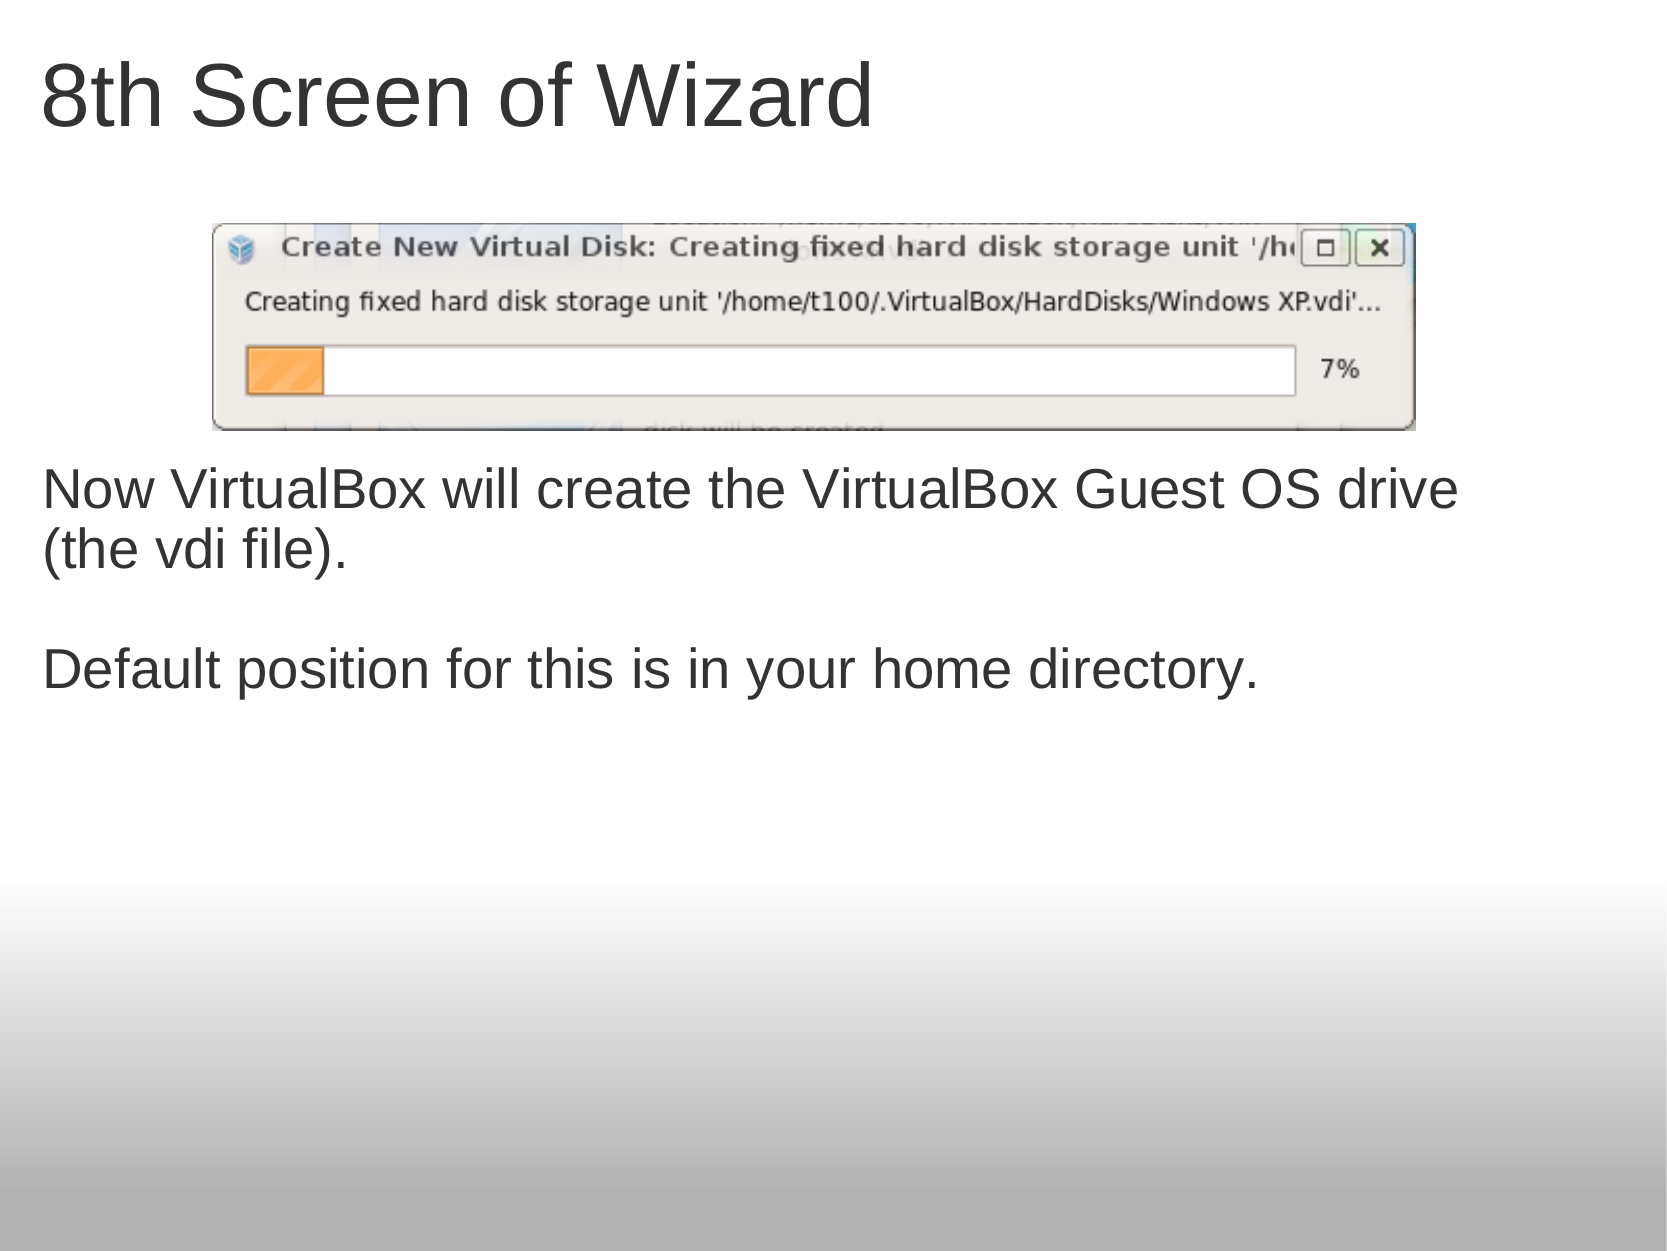

# 8th Screen of Wizard
Now VirtualBox will create the VirtualBox Guest OS drive (the vdi file).
Default position for this is in your home directory.